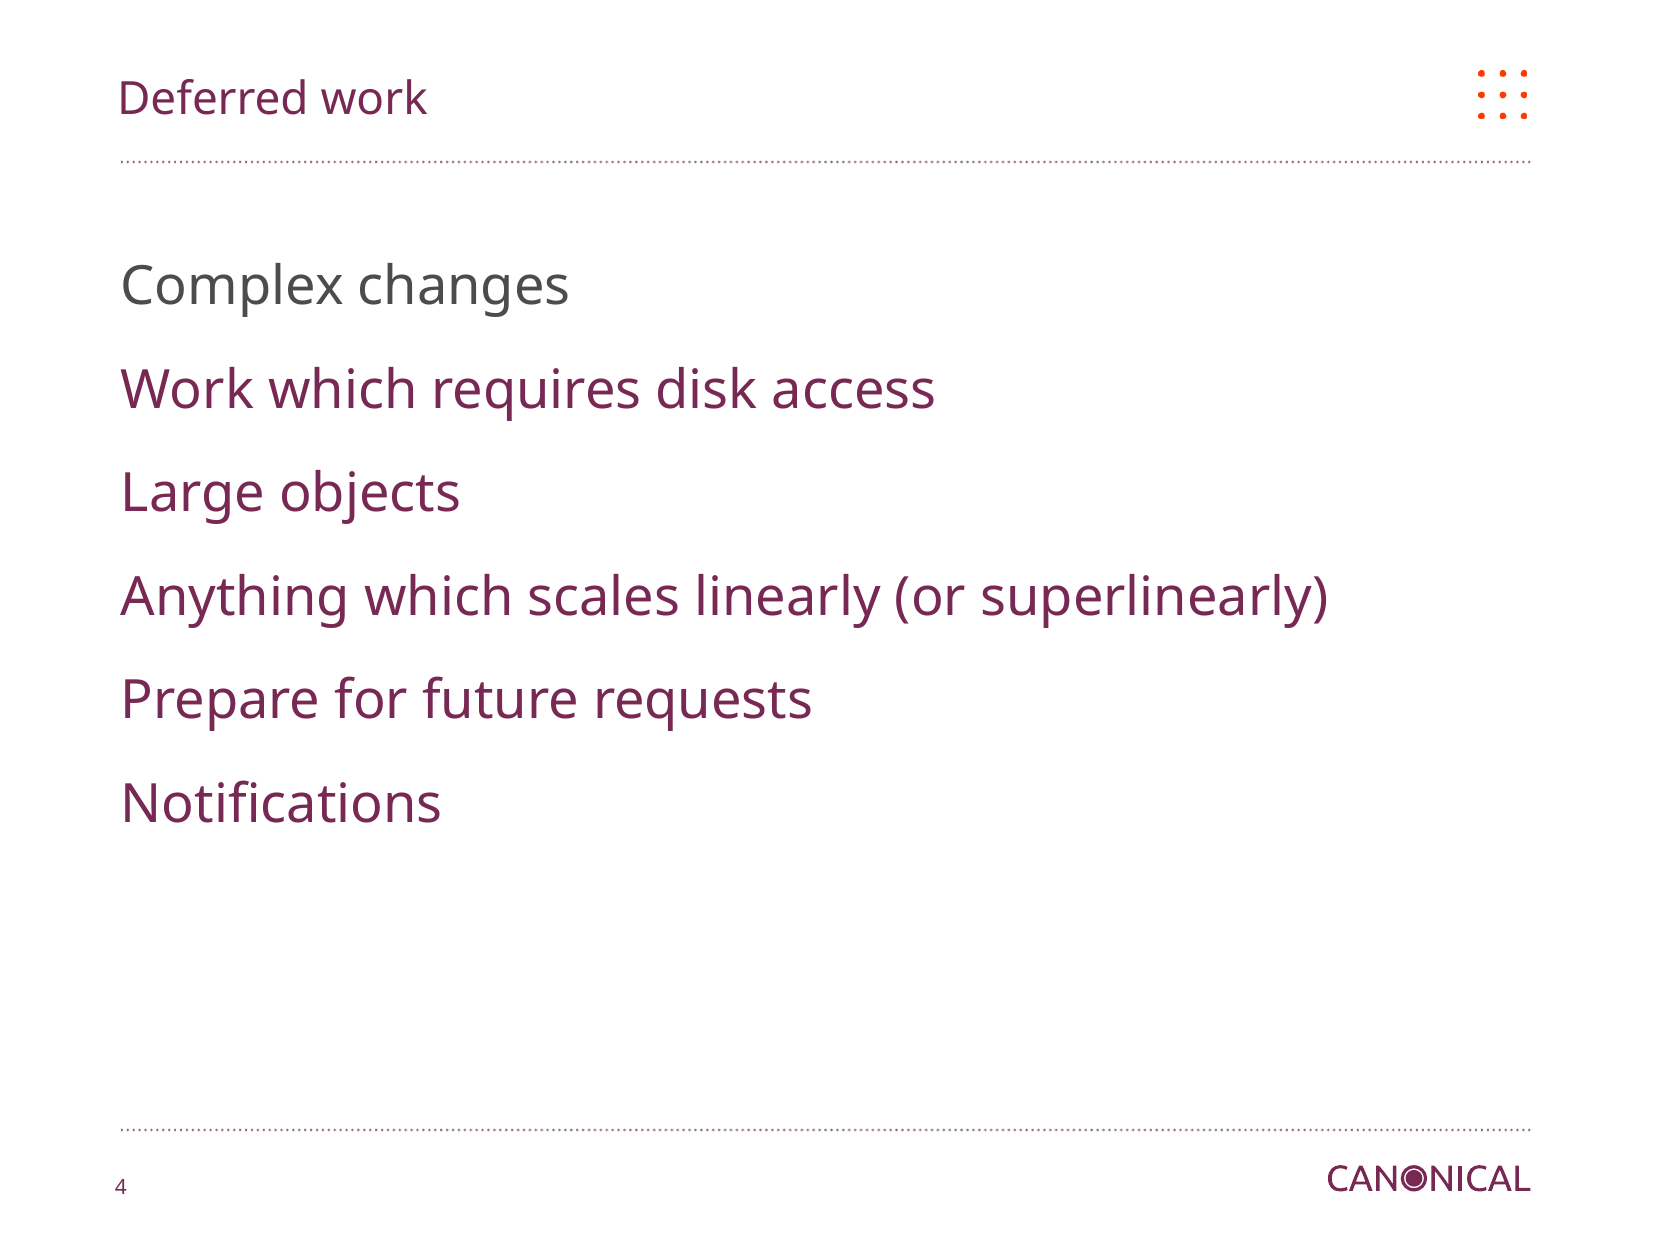

# Deferred work
Complex changes
Work which requires disk access
Large objects
Anything which scales linearly (or superlinearly)
Prepare for future requests
Notifications